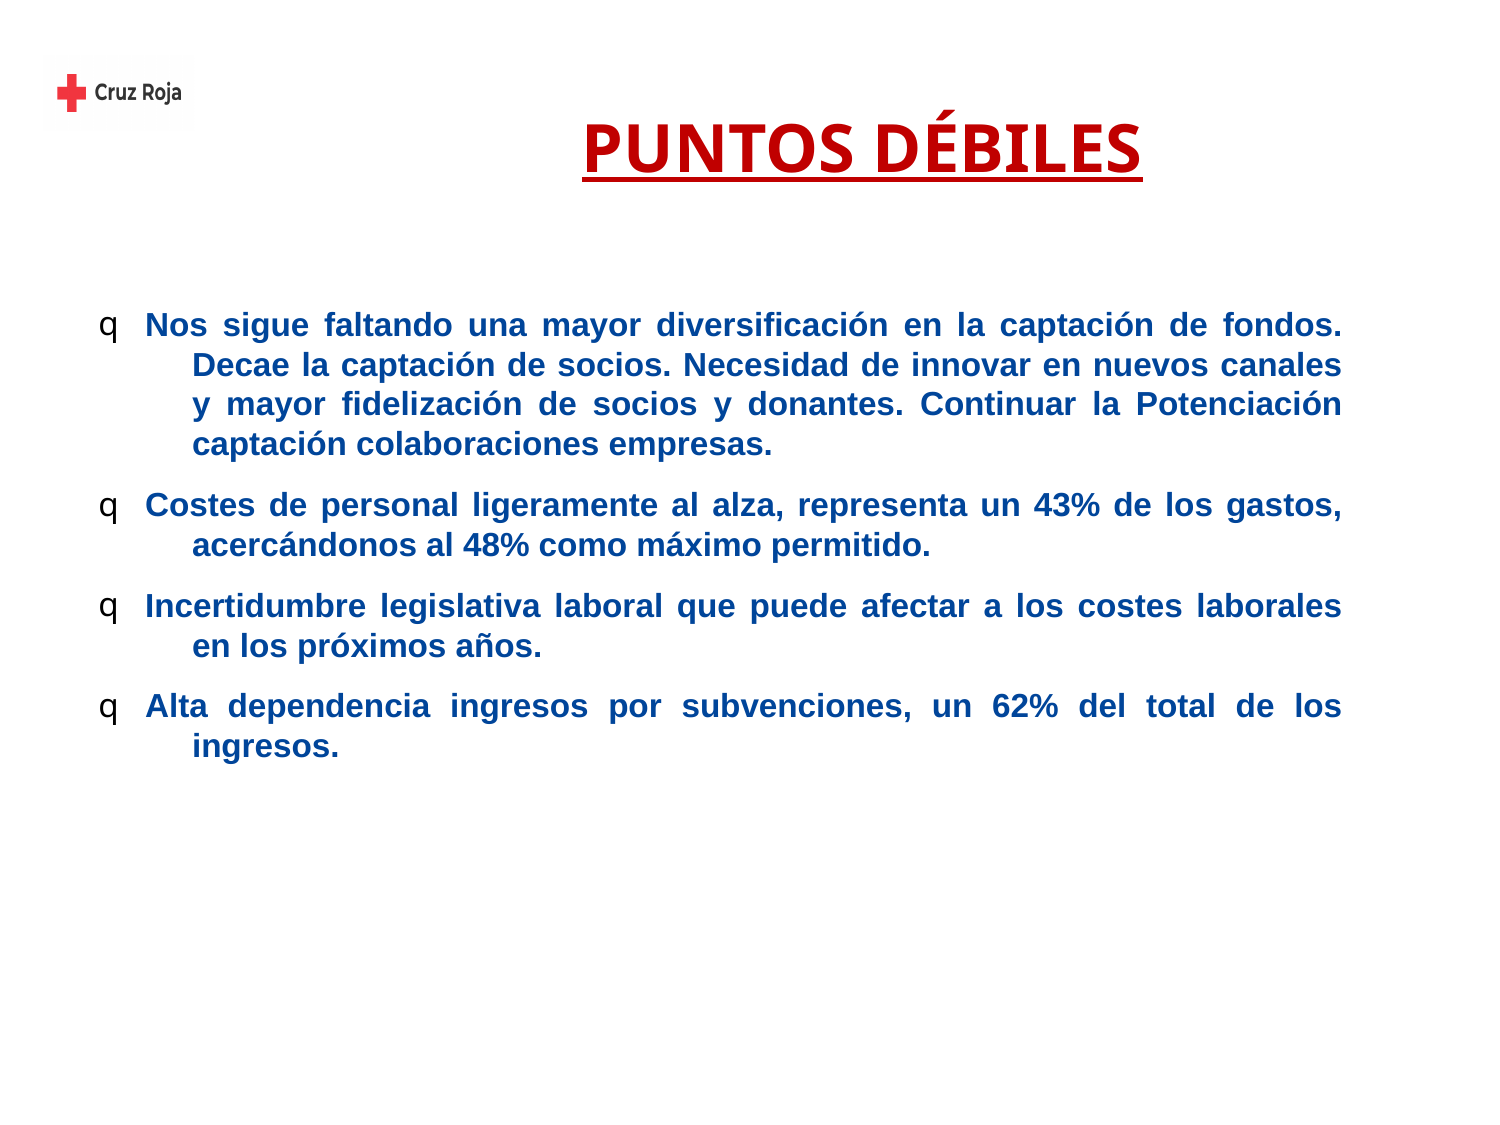

PUNTOS DÉBILES
Nos sigue faltando una mayor diversificación en la captación de fondos. Decae la captación de socios. Necesidad de innovar en nuevos canales y mayor fidelización de socios y donantes. Continuar la Potenciación captación colaboraciones empresas.
Costes de personal ligeramente al alza, representa un 43% de los gastos, acercándonos al 48% como máximo permitido.
Incertidumbre legislativa laboral que puede afectar a los costes laborales en los próximos años.
Alta dependencia ingresos por subvenciones, un 62% del total de los ingresos.